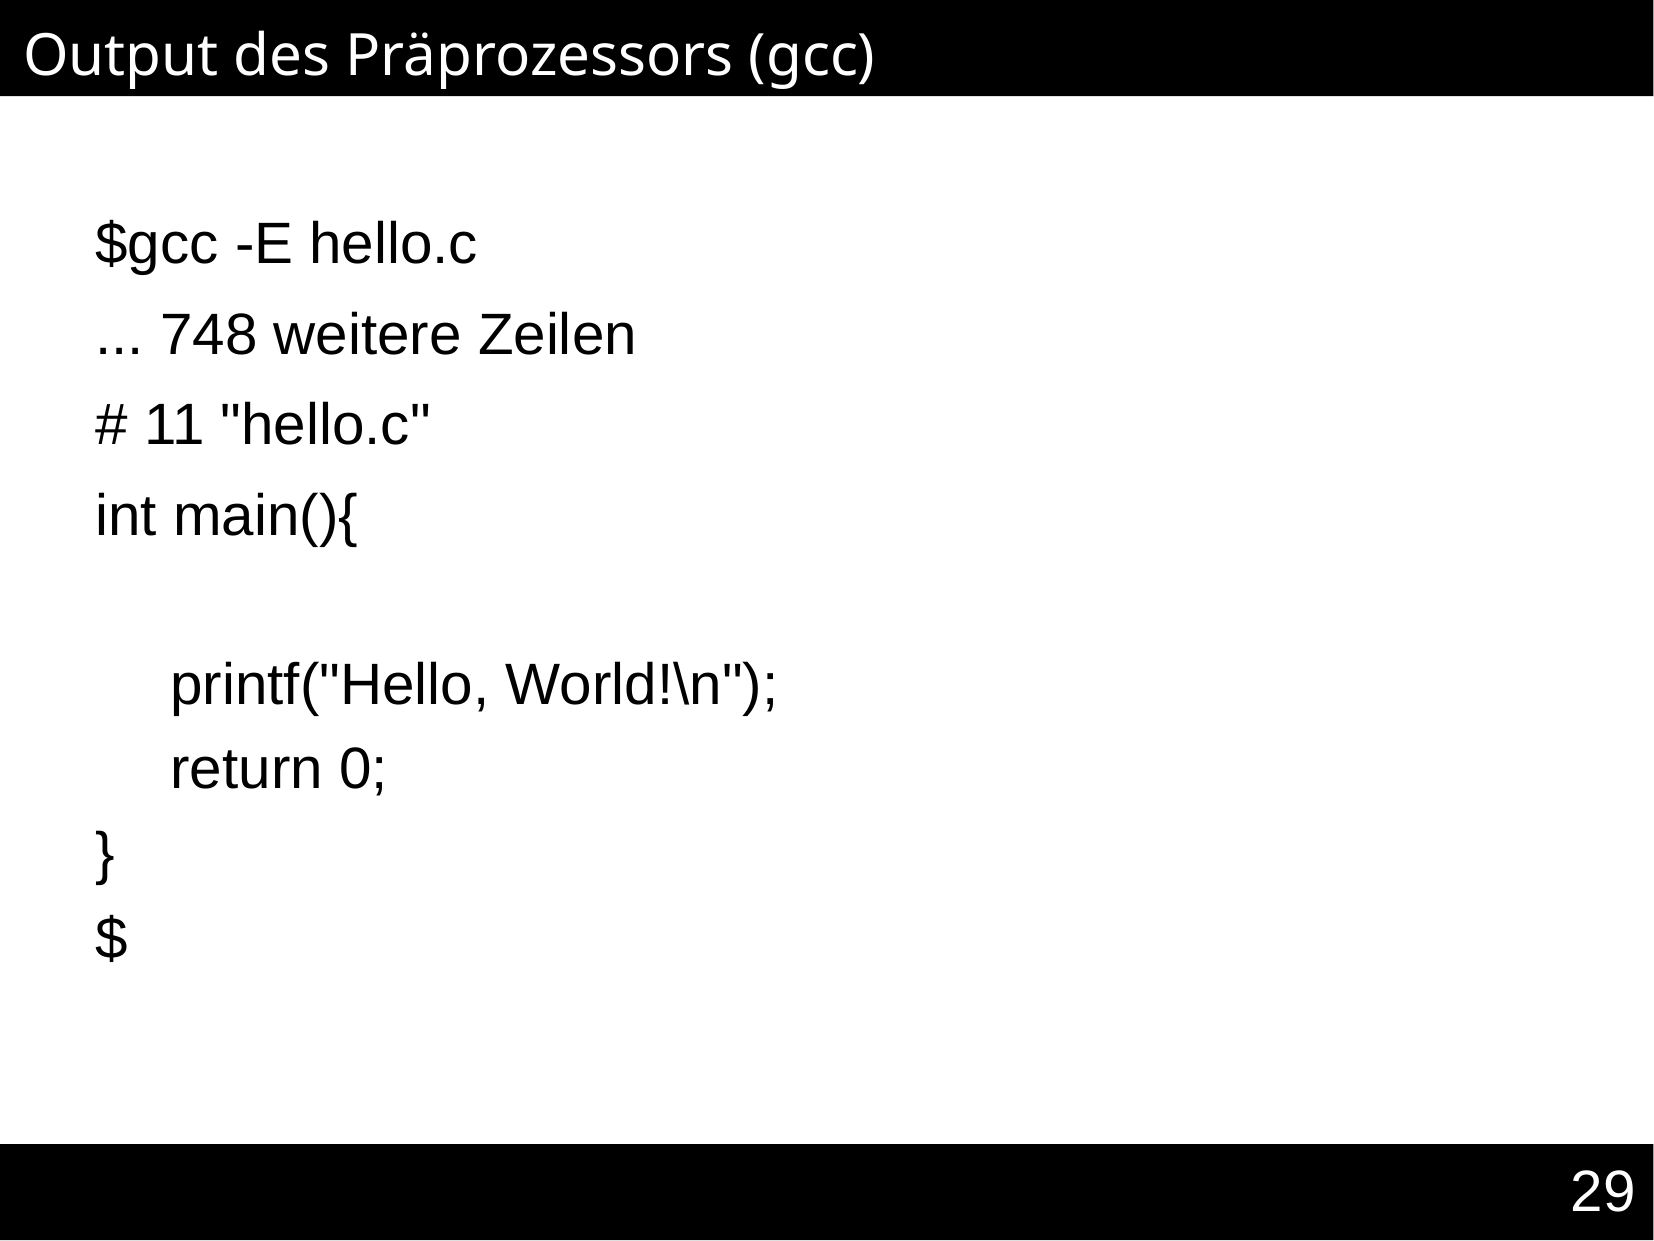

Output des Präprozessors (gcc)
$gcc -E hello.c
... 748 weitere Zeilen
# 11 "hello.c"
int main(){
	printf("Hello, World!\n");
	return 0;
}
$
29